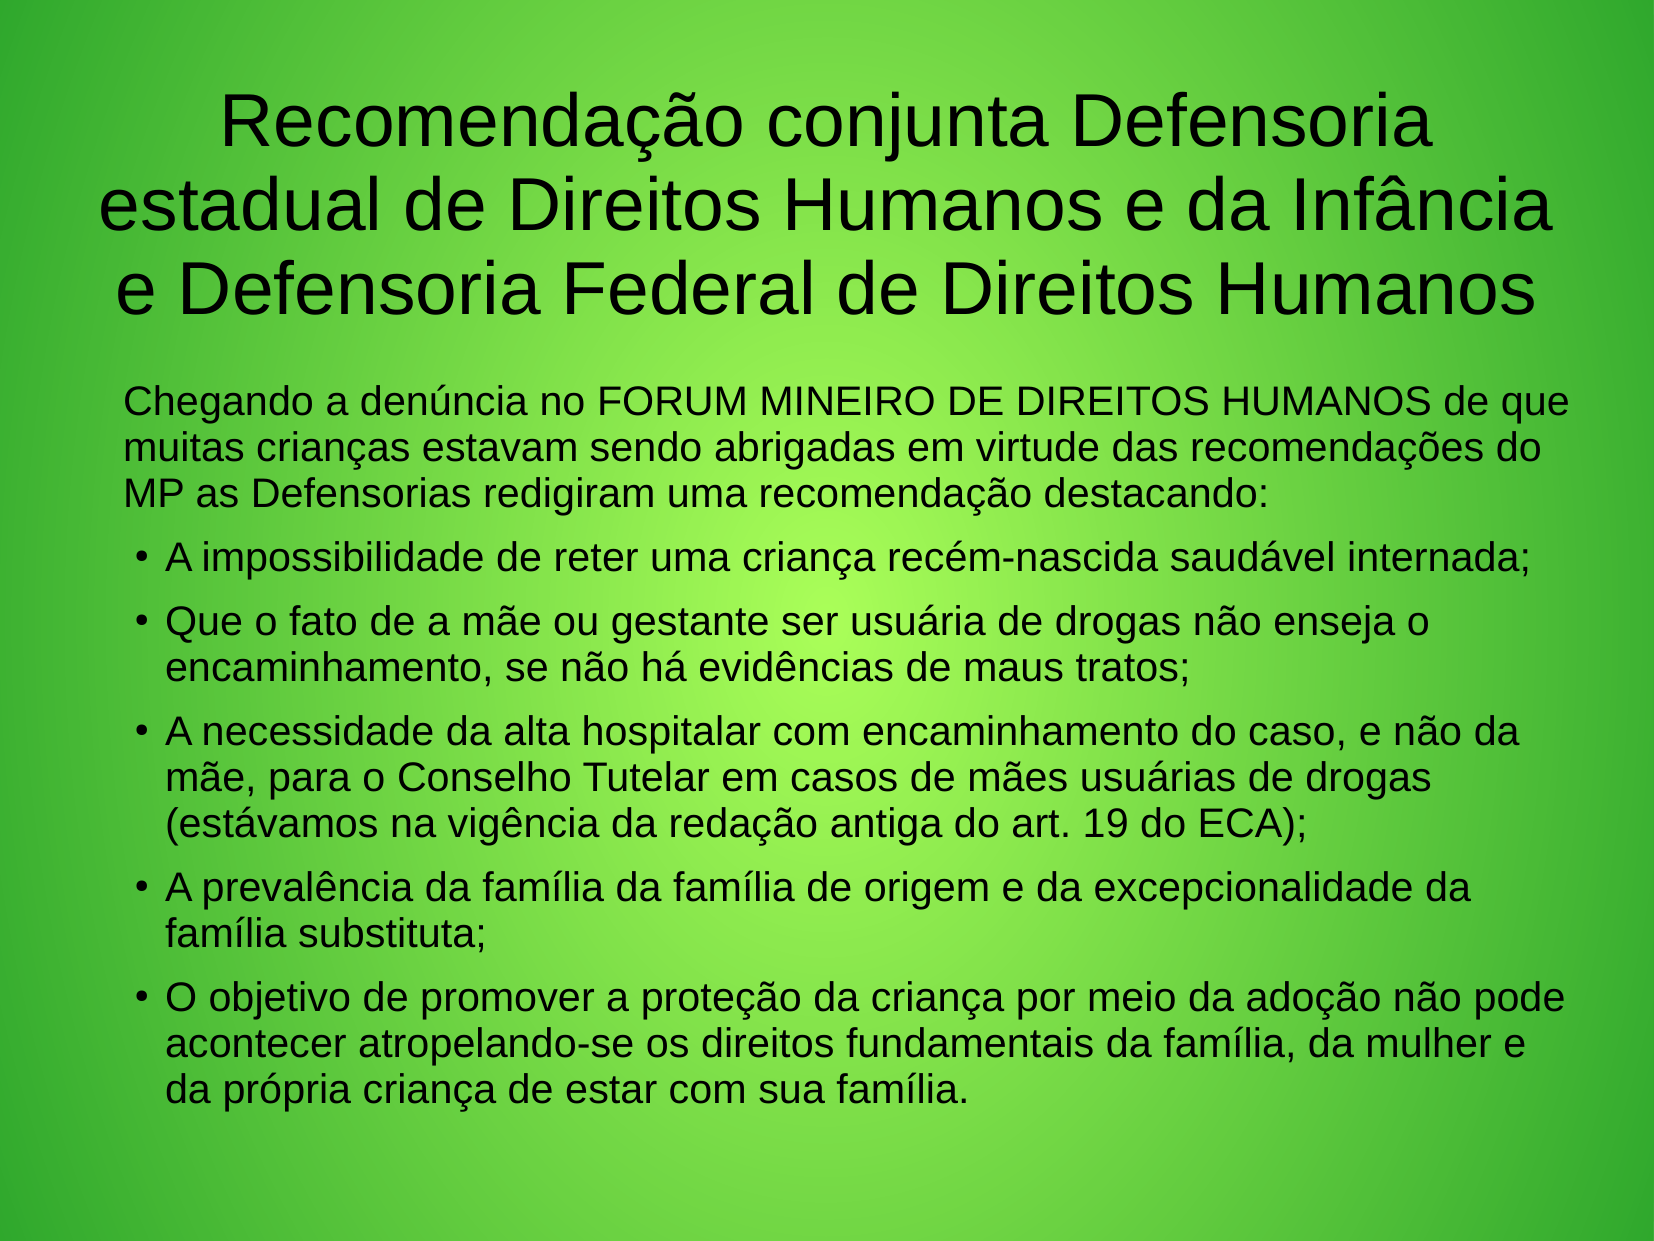

# Recomendação conjunta Defensoria estadual de Direitos Humanos e da Infância e Defensoria Federal de Direitos Humanos
Chegando a denúncia no FORUM MINEIRO DE DIREITOS HUMANOS de que muitas crianças estavam sendo abrigadas em virtude das recomendações do MP as Defensorias redigiram uma recomendação destacando:
A impossibilidade de reter uma criança recém-nascida saudável internada;
Que o fato de a mãe ou gestante ser usuária de drogas não enseja o encaminhamento, se não há evidências de maus tratos;
A necessidade da alta hospitalar com encaminhamento do caso, e não da mãe, para o Conselho Tutelar em casos de mães usuárias de drogas (estávamos na vigência da redação antiga do art. 19 do ECA);
A prevalência da família da família de origem e da excepcionalidade da família substituta;
O objetivo de promover a proteção da criança por meio da adoção não pode acontecer atropelando-se os direitos fundamentais da família, da mulher e da própria criança de estar com sua família.